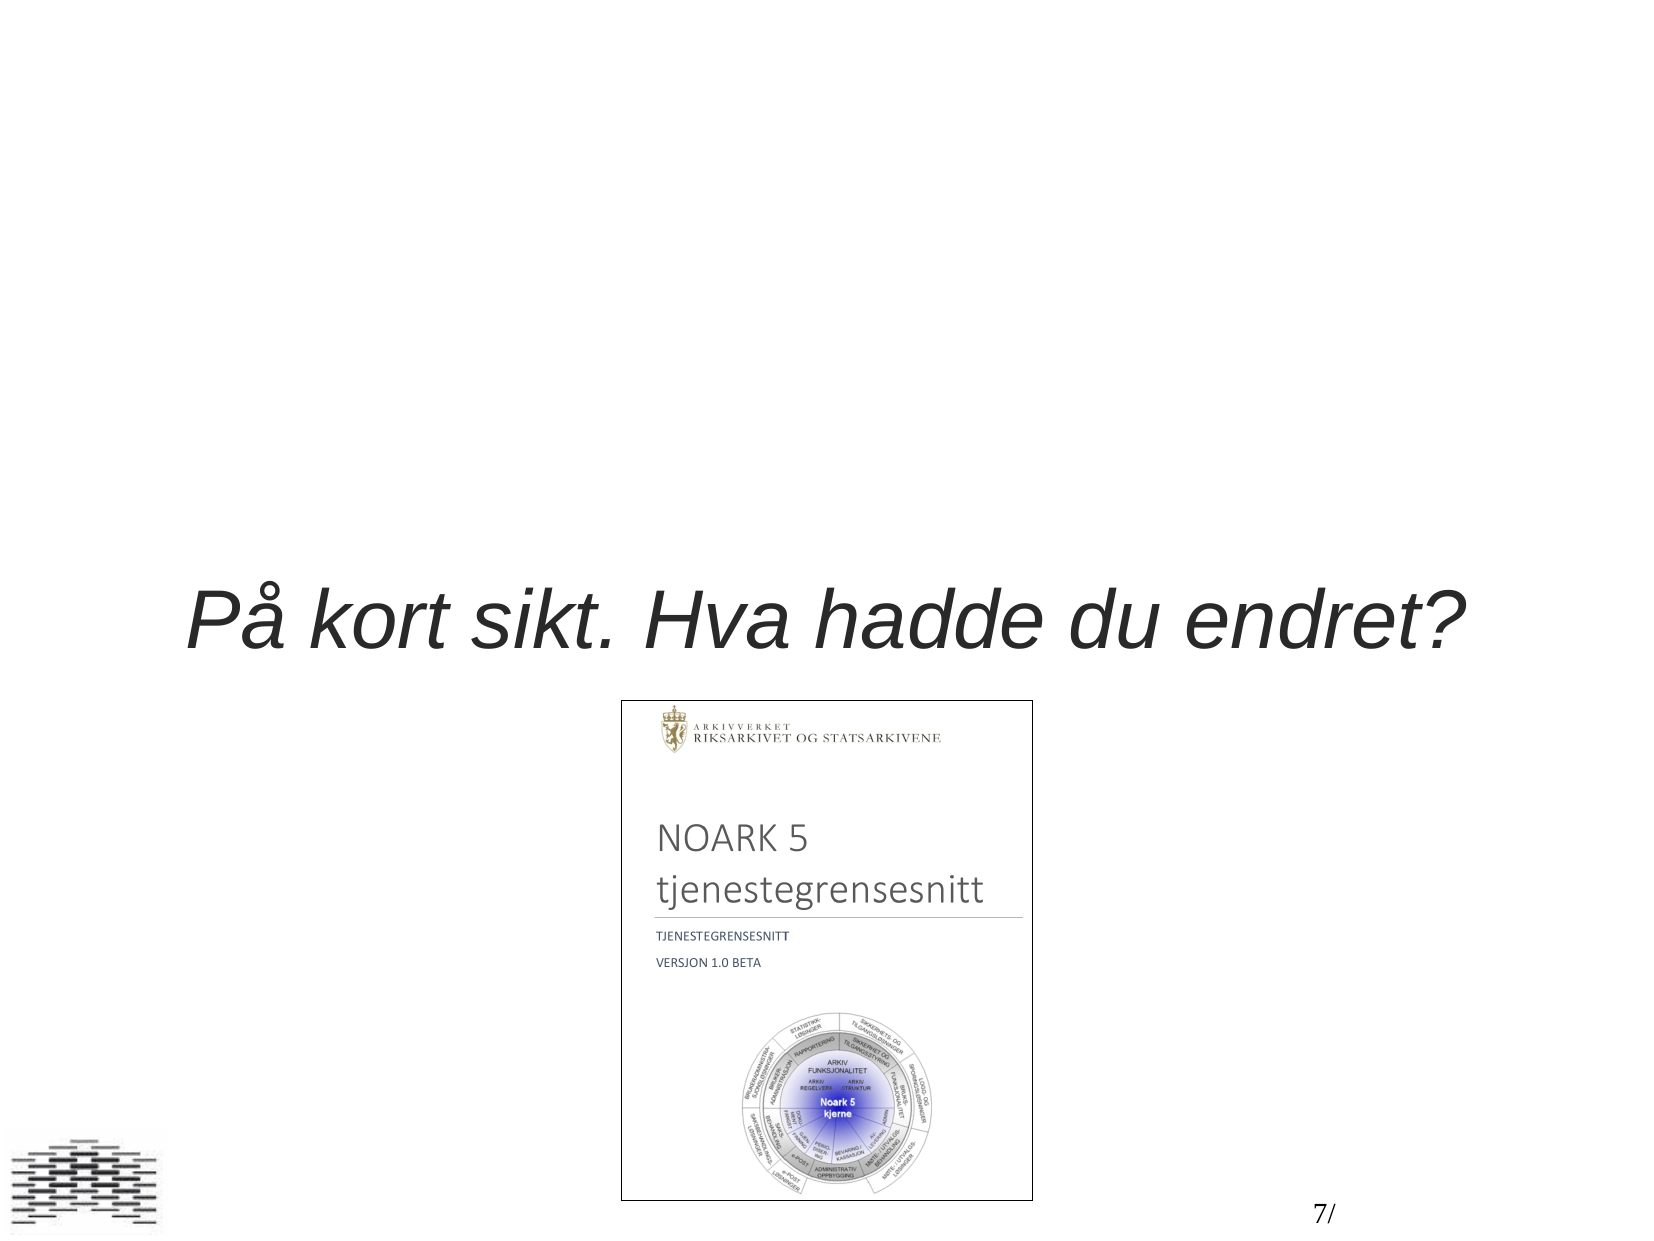

På kort sikt. Hva hadde du endret?